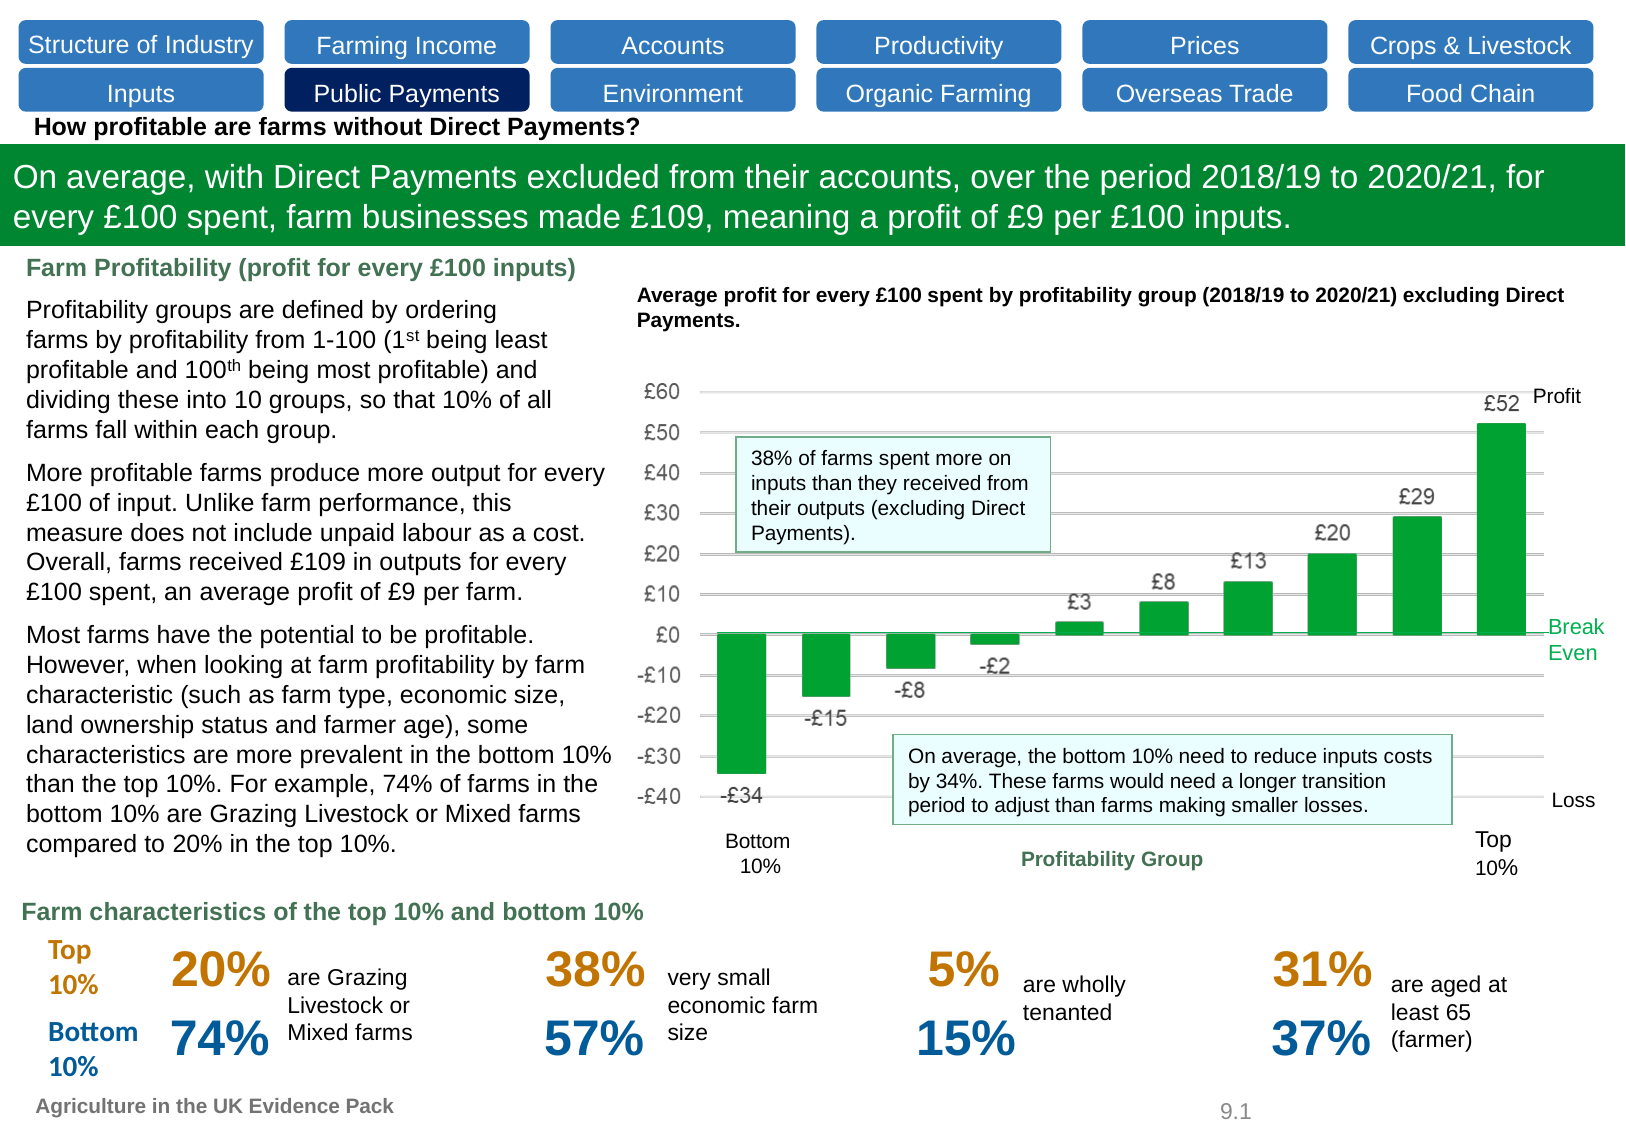

Structure of Industry
Farming Income
Accounts
Productivity
Prices
Crops & Livestock
Inputs
Public Payments
Environment
Organic Farming
Overseas Trade
Food Chain
# Slide 9.2 – How profitable are farms without direct payments?
How profitable are farms without Direct Payments?
On average, with Direct Payments excluded from their accounts, over the period 2018/19 to 2020/21, for every £100 spent, farm businesses made £109, meaning a profit of £9 per £100 inputs.
Farm Profitability (profit for every £100 inputs)
Profitability groups are defined by ordering farms by profitability from 1-100 (1st being least profitable and 100th being most profitable) and dividing these into 10 groups, so that 10% of all farms fall within each group.
More profitable farms produce more output for every £100 of input. Unlike farm performance, this measure does not include unpaid labour as a cost. Overall, farms received £109 in outputs for every £100 spent, an average profit of £9 per farm.
Most farms have the potential to be profitable. However, when looking at farm profitability by farm characteristic (such as farm type, economic size, land ownership status and farmer age), some characteristics are more prevalent in the bottom 10% than the top 10%. For example, 74% of farms in the bottom 10% are Grazing Livestock or Mixed farms compared to 20% in the top 10%.
Average profit for every £100 spent by profitability group (2018/19 to 2020/21) excluding Direct Payments.
Profit
38% of farms spent more on inputs than they received from their outputs (excluding Direct Payments).
Break
Even
On average, the bottom 10% need to reduce inputs costs by 34%. These farms would need a longer transition period to adjust than farms making smaller losses.
Loss
Top
10%
Bottom
10%
Profitability Group
Farm characteristics of the top 10% and bottom 10%
Top 10%
20%
38%
5%
31%
are Grazing Livestock or Mixed farms
very small economic farm size
are aged at least 65 (farmer)
are wholly tenanted
74%
57%
15%
37%
Bottom10%
9.1
Agriculture in the UK Evidence Pack